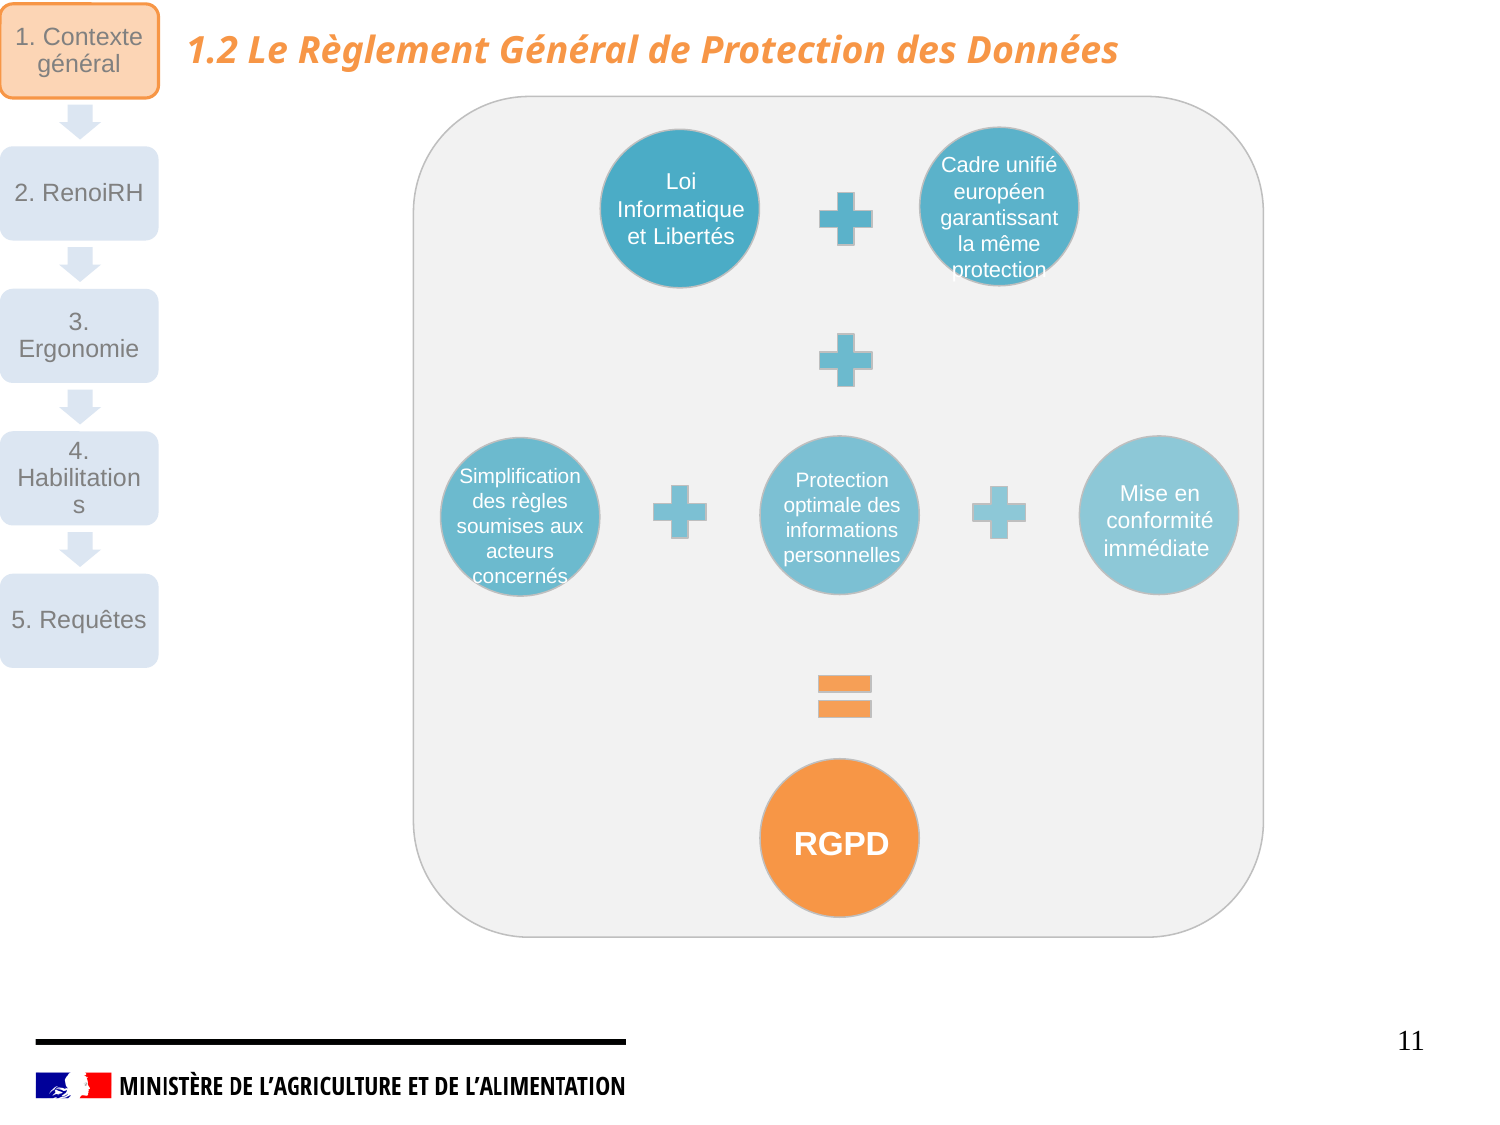

1. Contexte général
1.2 Le Règlement Général de Protection des Données
Cadre unifié européen garantissant la même protection
2. RenoiRH
Loi Informatique et Libertés
3. Ergonomie
4. Habilitations
Simplification des règles soumises aux acteurs concernés
Protection optimale des informations personnelles
Mise en conformité immédiate
5. Requêtes
RGPD